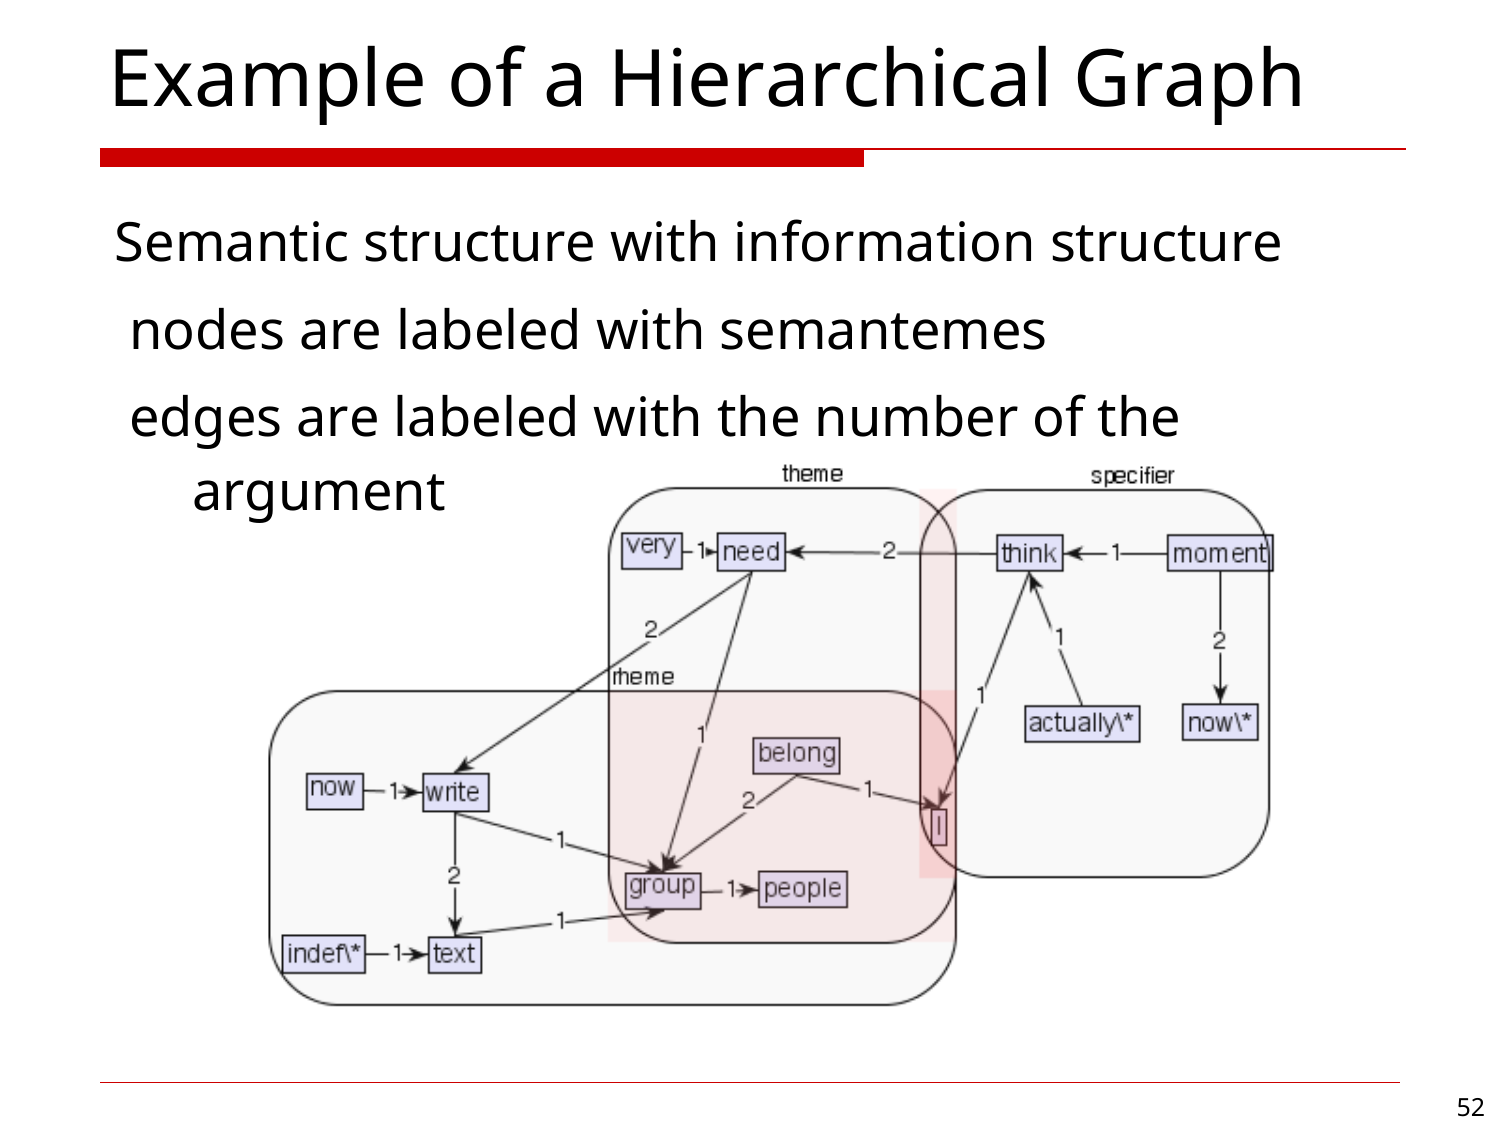

# Example of a Hierarchical Graph
Semantic structure with information structure
 nodes are labeled with semantemes
 edges are labeled with the number of the argument
52